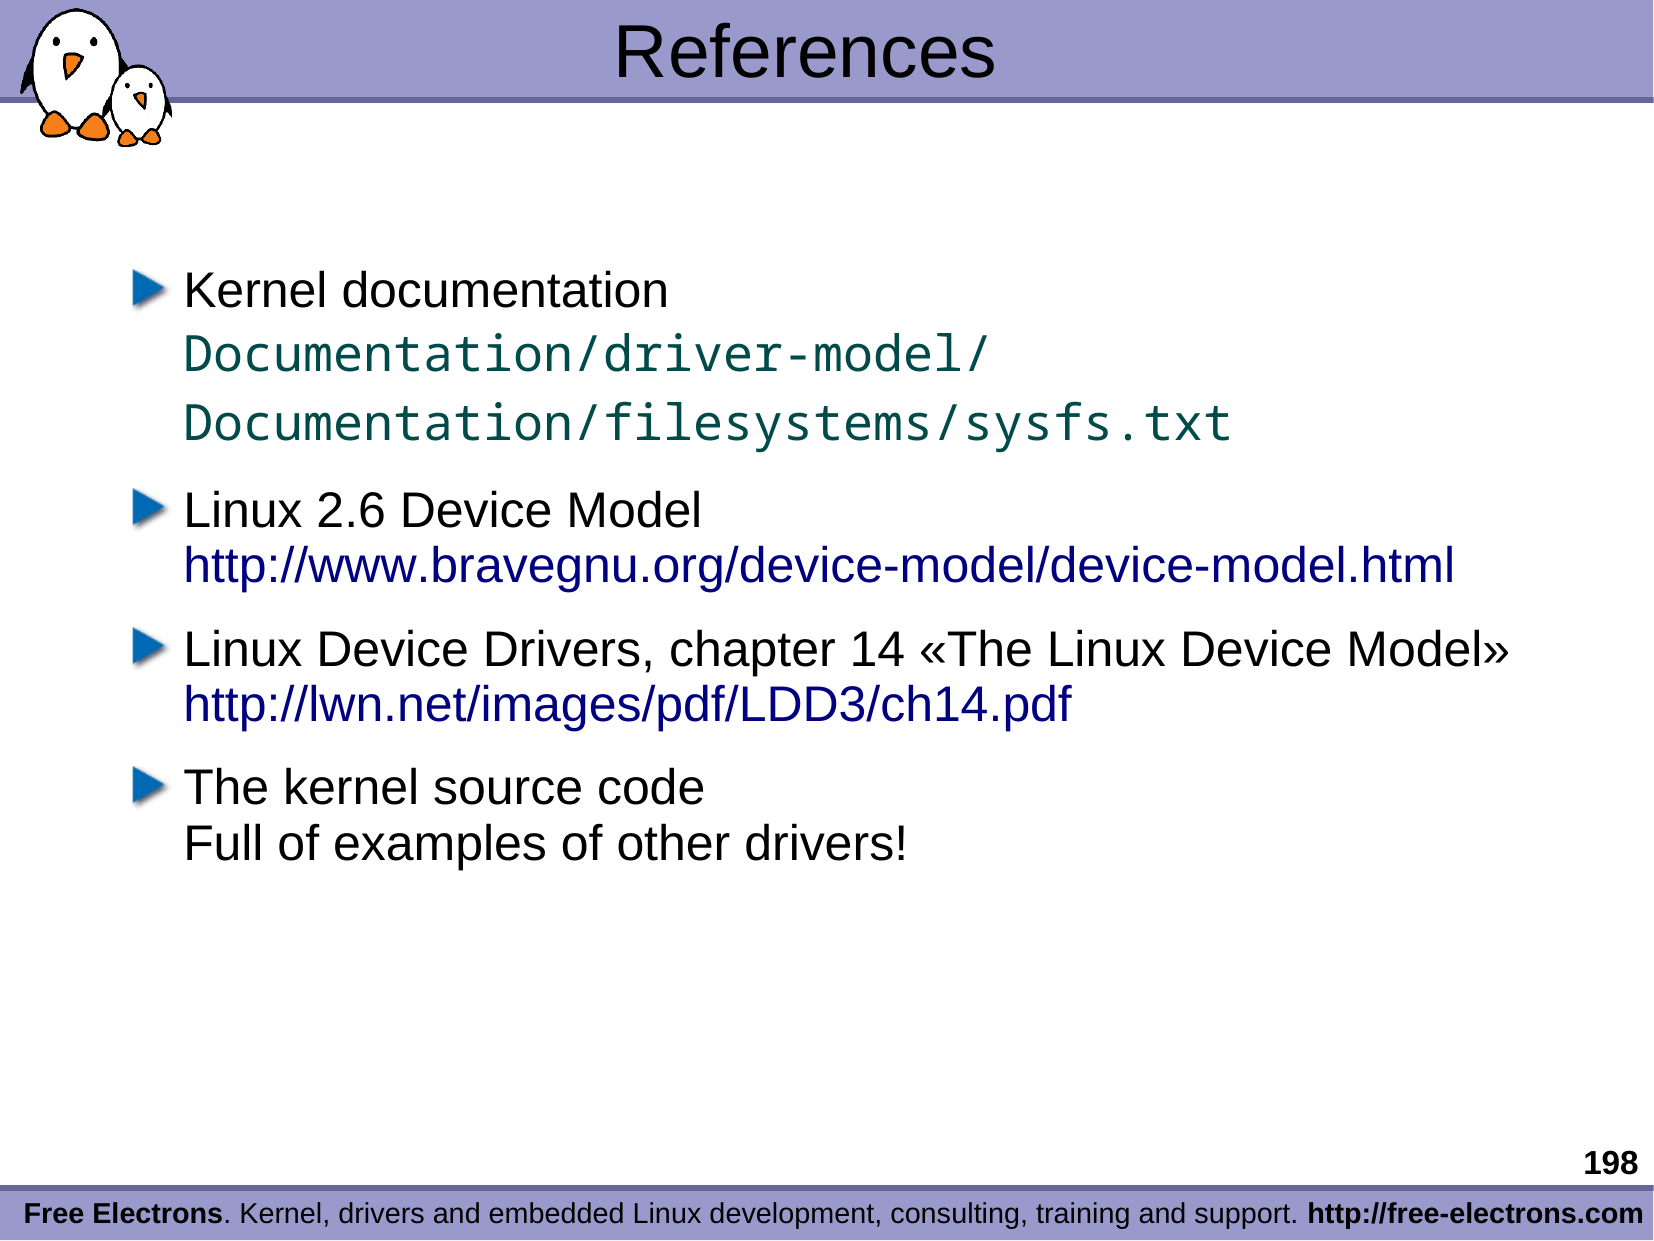

# References
Kernel documentation
Documentation/driver-model/
Documentation/filesystems/sysfs.txt
Linux 2.6 Device Model
http://www.bravegnu.org/device-model/device-model.html
Linux Device Drivers, chapter 14 «The Linux Device Model»
http://lwn.net/images/pdf/LDD3/ch14.pdf
The kernel source code
Full of examples of other drivers!